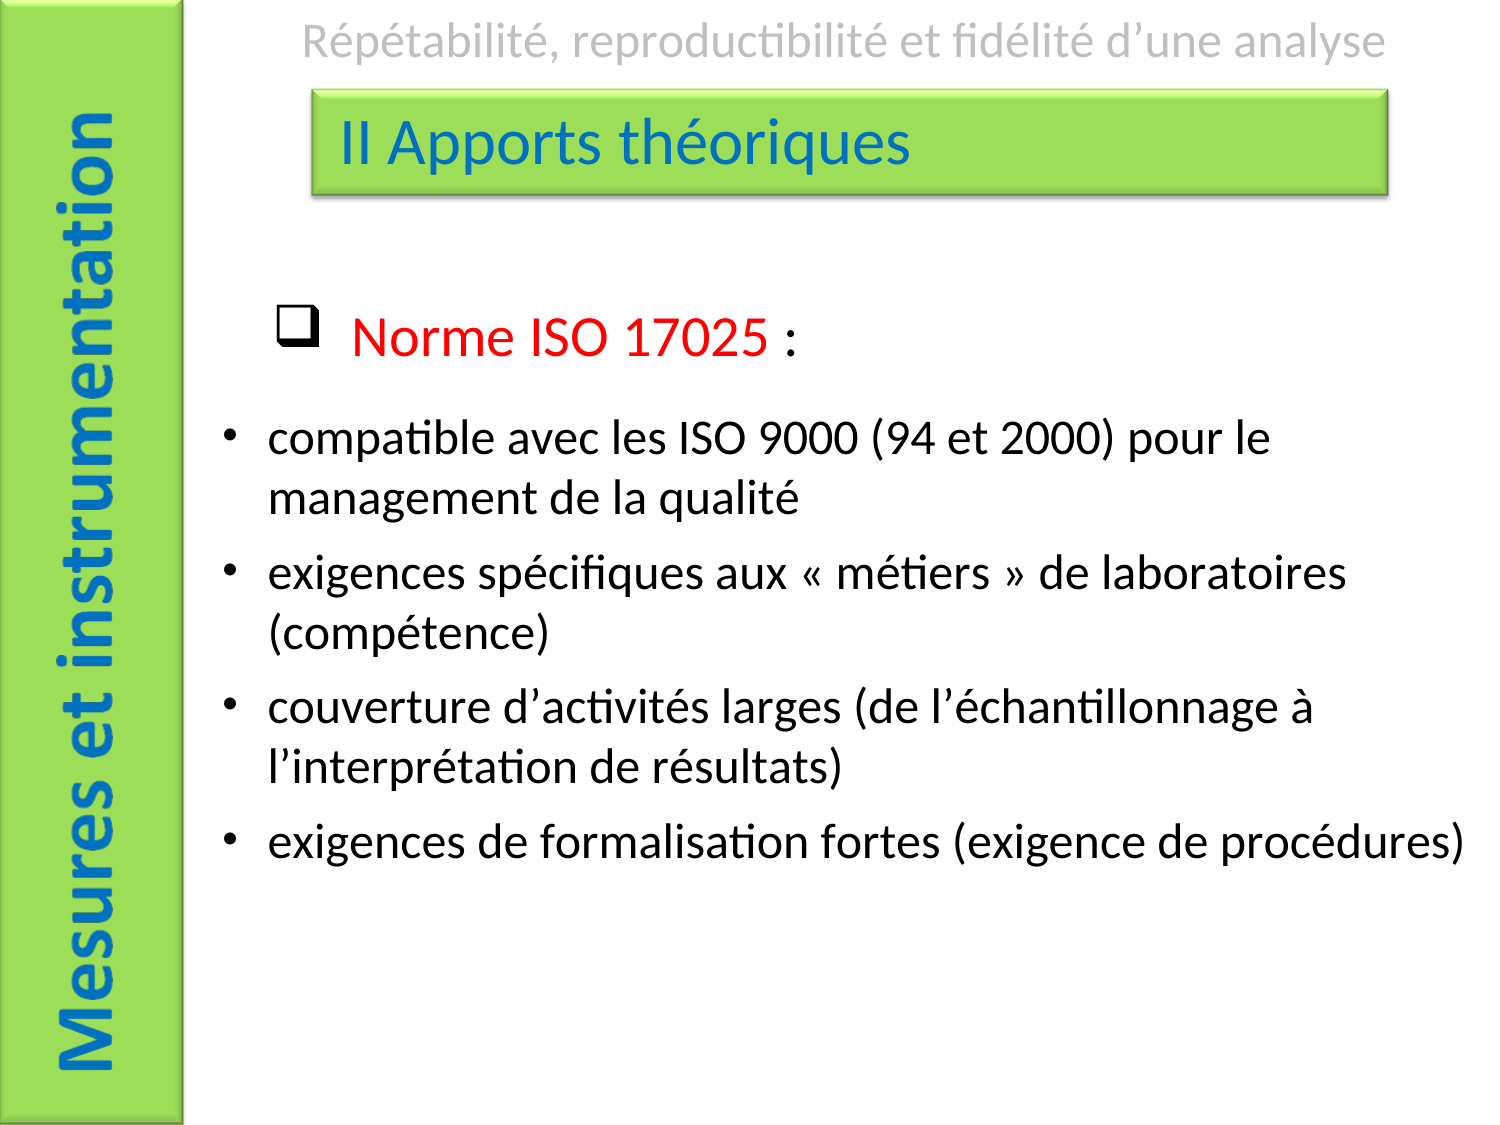

Répétabilité, reproductibilité et fidélité d’une analyse
II Apports théoriques
 Norme ISO 17025 :
compatible avec les ISO 9000 (94 et 2000) pour le management de la qualité
exigences spécifiques aux « métiers » de laboratoires (compétence)
couverture d’activités larges (de l’échantillonnage à l’interprétation de résultats)
exigences de formalisation fortes (exigence de procédures)